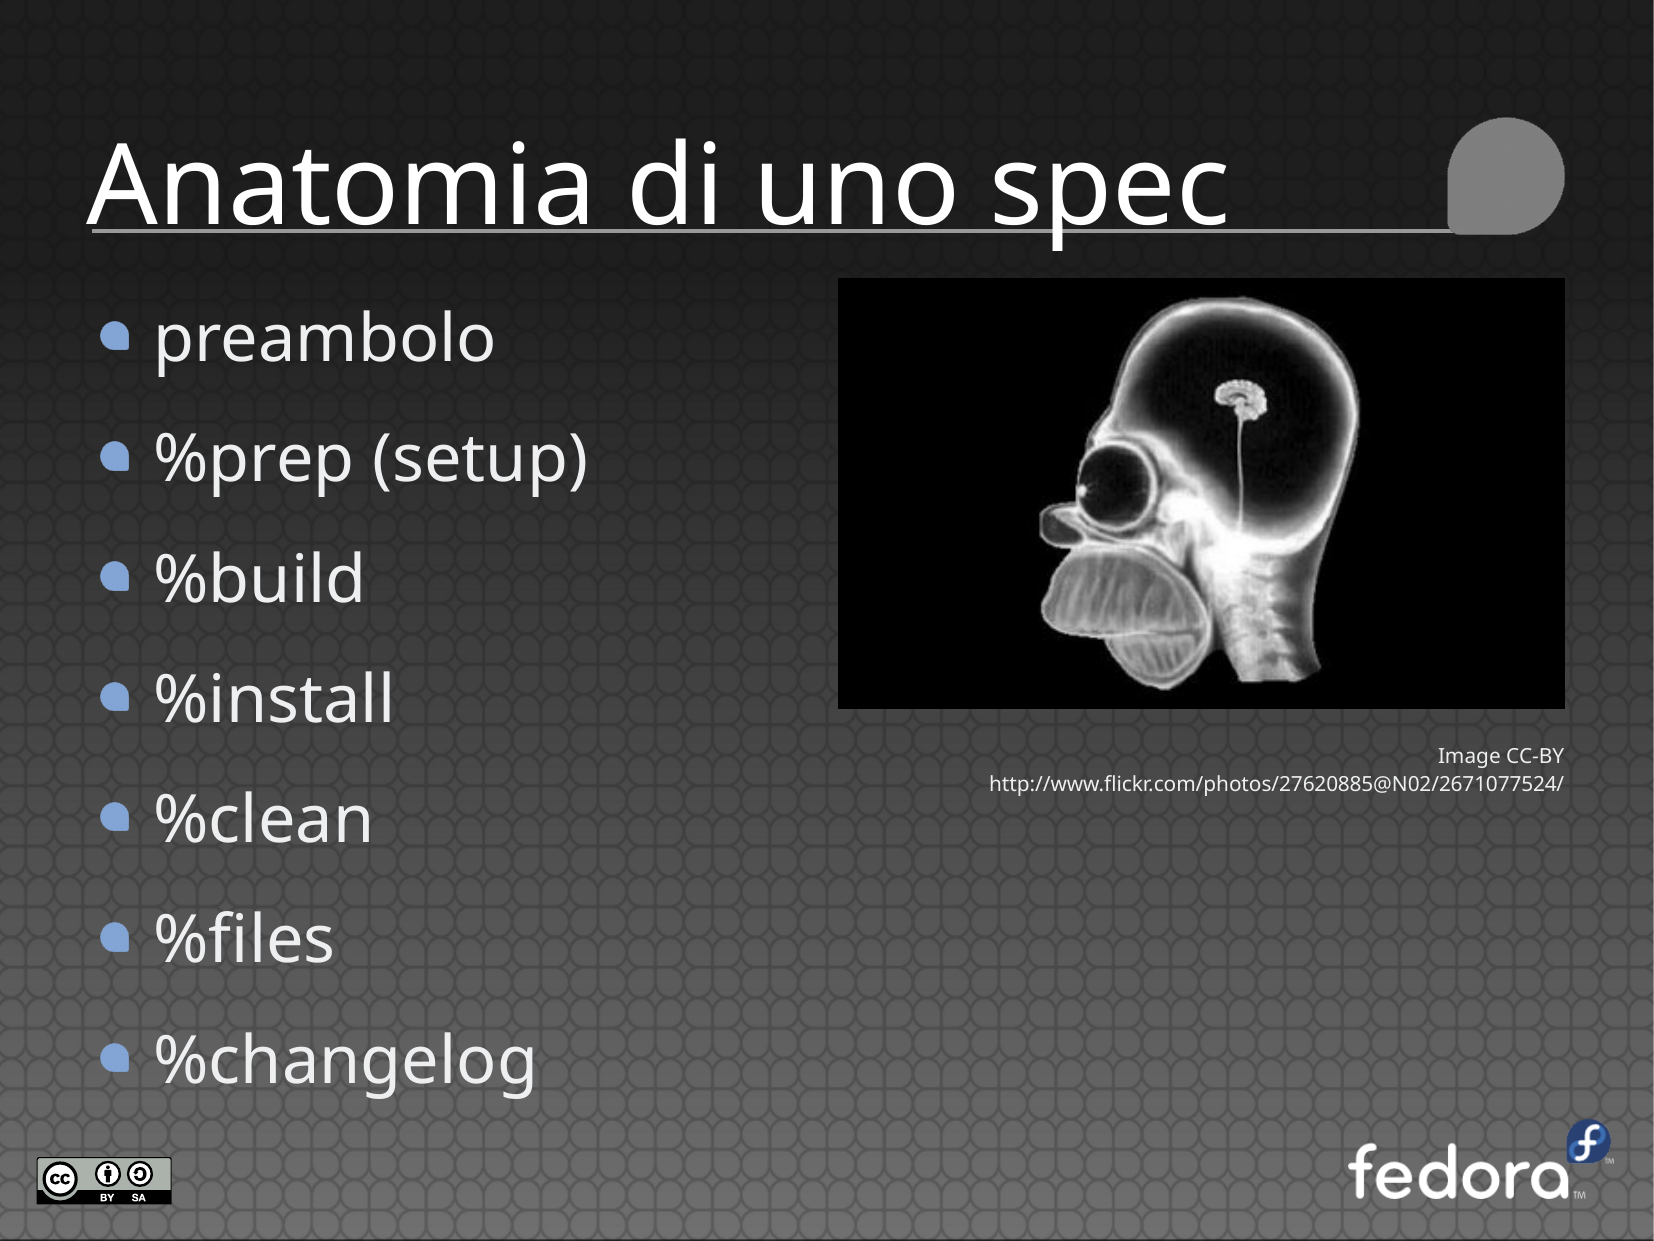

# Anatomia di uno spec
preambolo
%prep (setup)
%build
%install
%clean
%files
%changelog
Image CC-BY
http://www.flickr.com/photos/27620885@N02/2671077524/